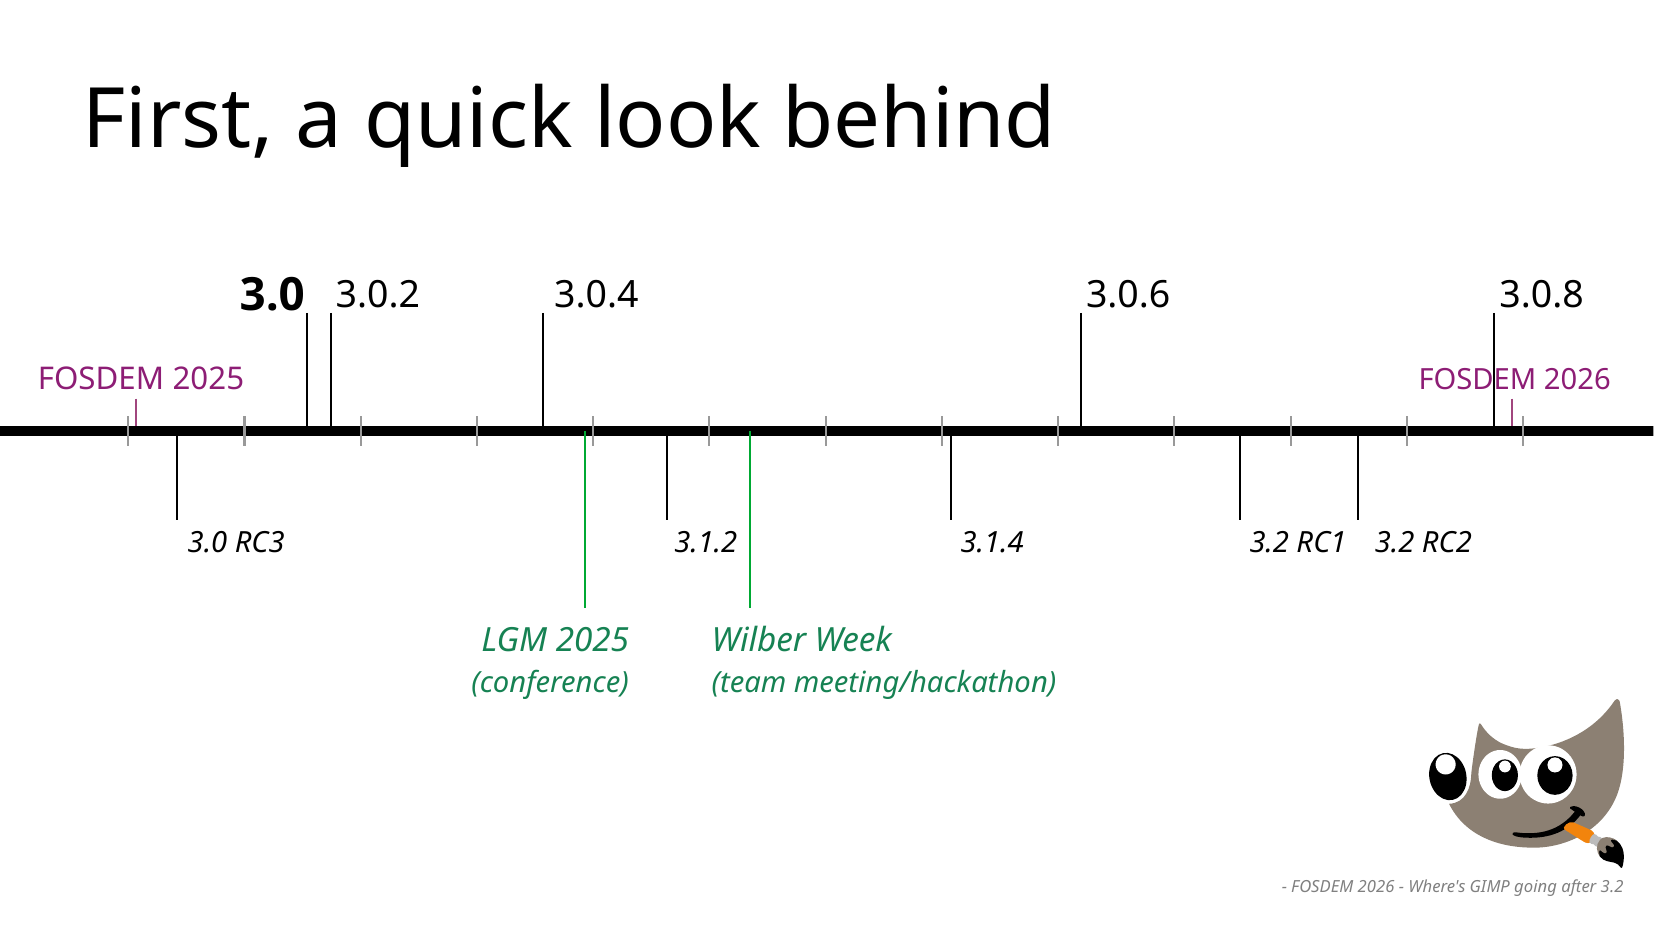

# First, a quick look behind
3.0
3.0.2
3.0.4
3.0.6
3.0.8
FOSDEM 2025
FOSDEM 2026
3.0 RC3
3.1.2
3.1.4
3.2 RC1
3.2 RC2
LGM 2025
(conference)
Wilber Week
(team meeting/hackathon)